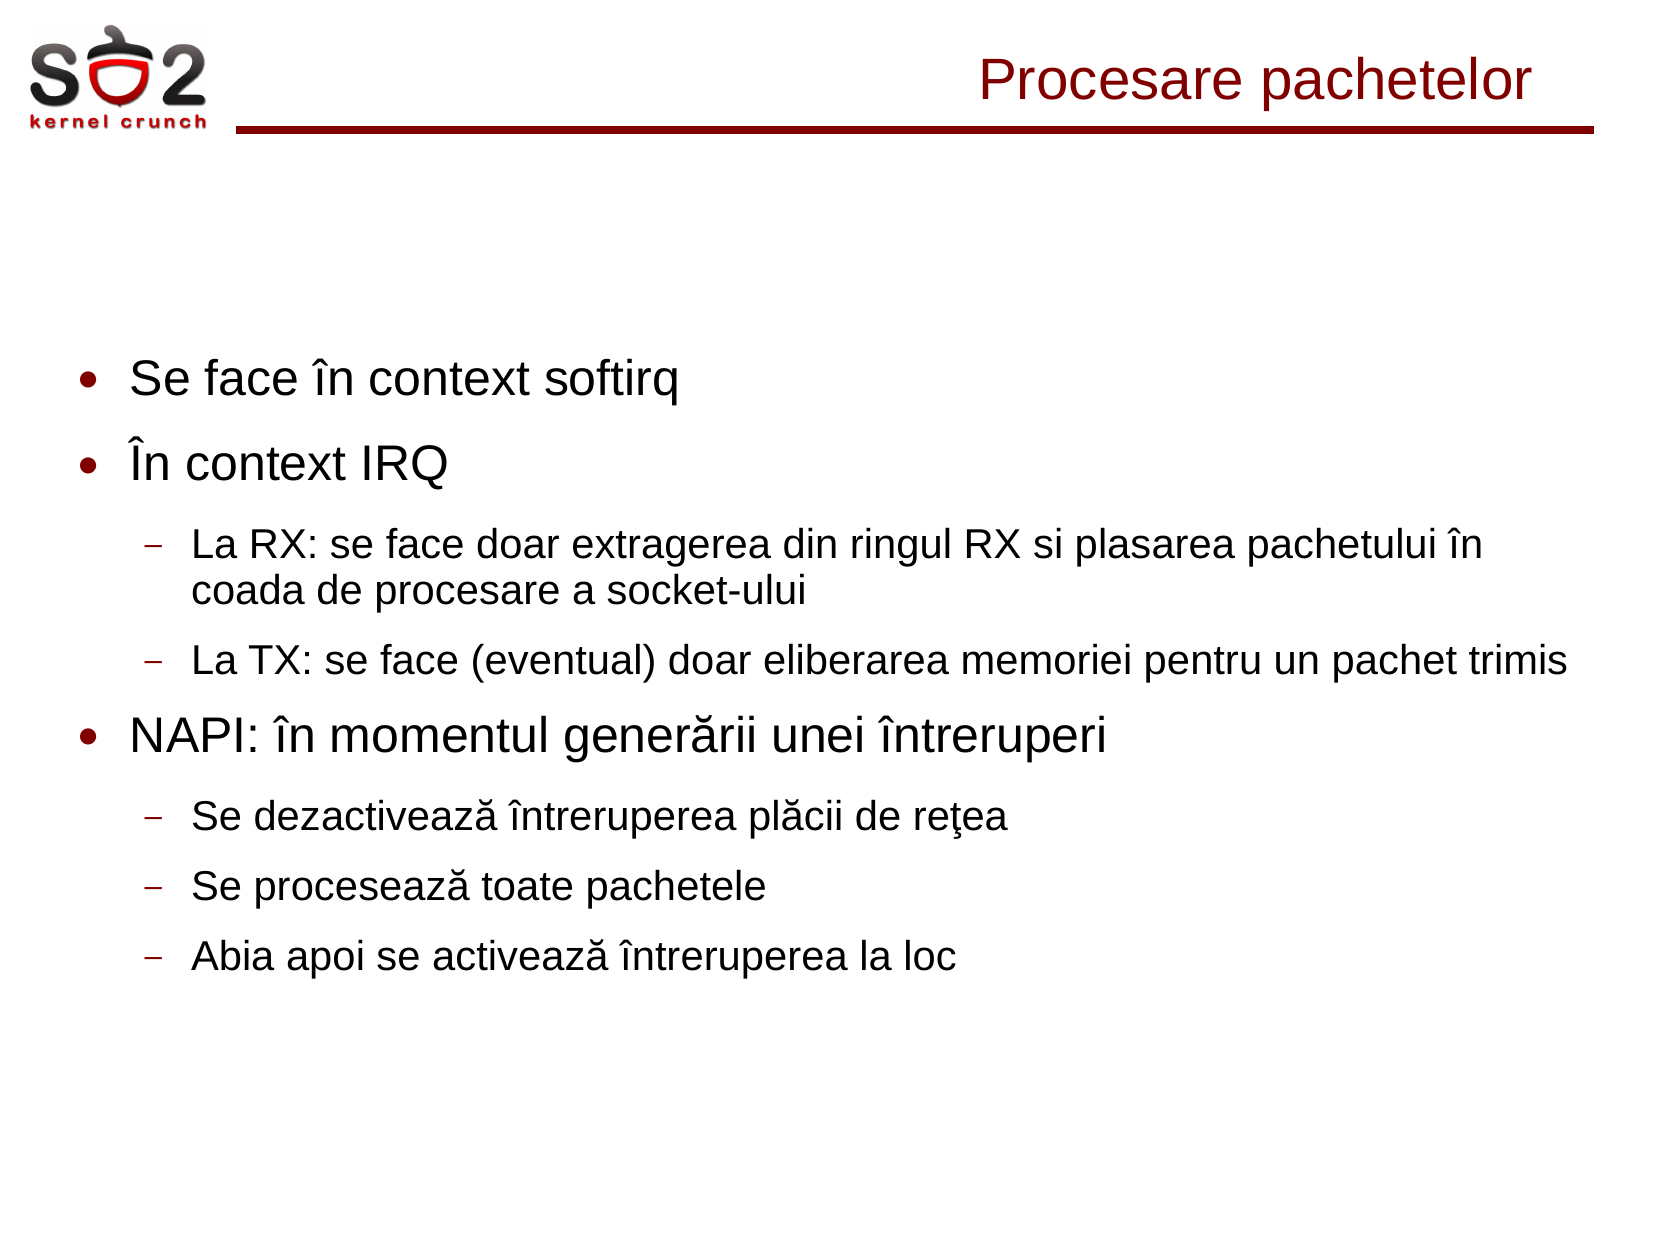

# Procesare pachetelor
Se face în context softirq
În context IRQ
La RX: se face doar extragerea din ringul RX si plasarea pachetului în coada de procesare a socket-ului
La TX: se face (eventual) doar eliberarea memoriei pentru un pachet trimis
NAPI: în momentul generării unei întreruperi
Se dezactivează întreruperea plăcii de reţea
Se procesează toate pachetele
Abia apoi se activează întreruperea la loc